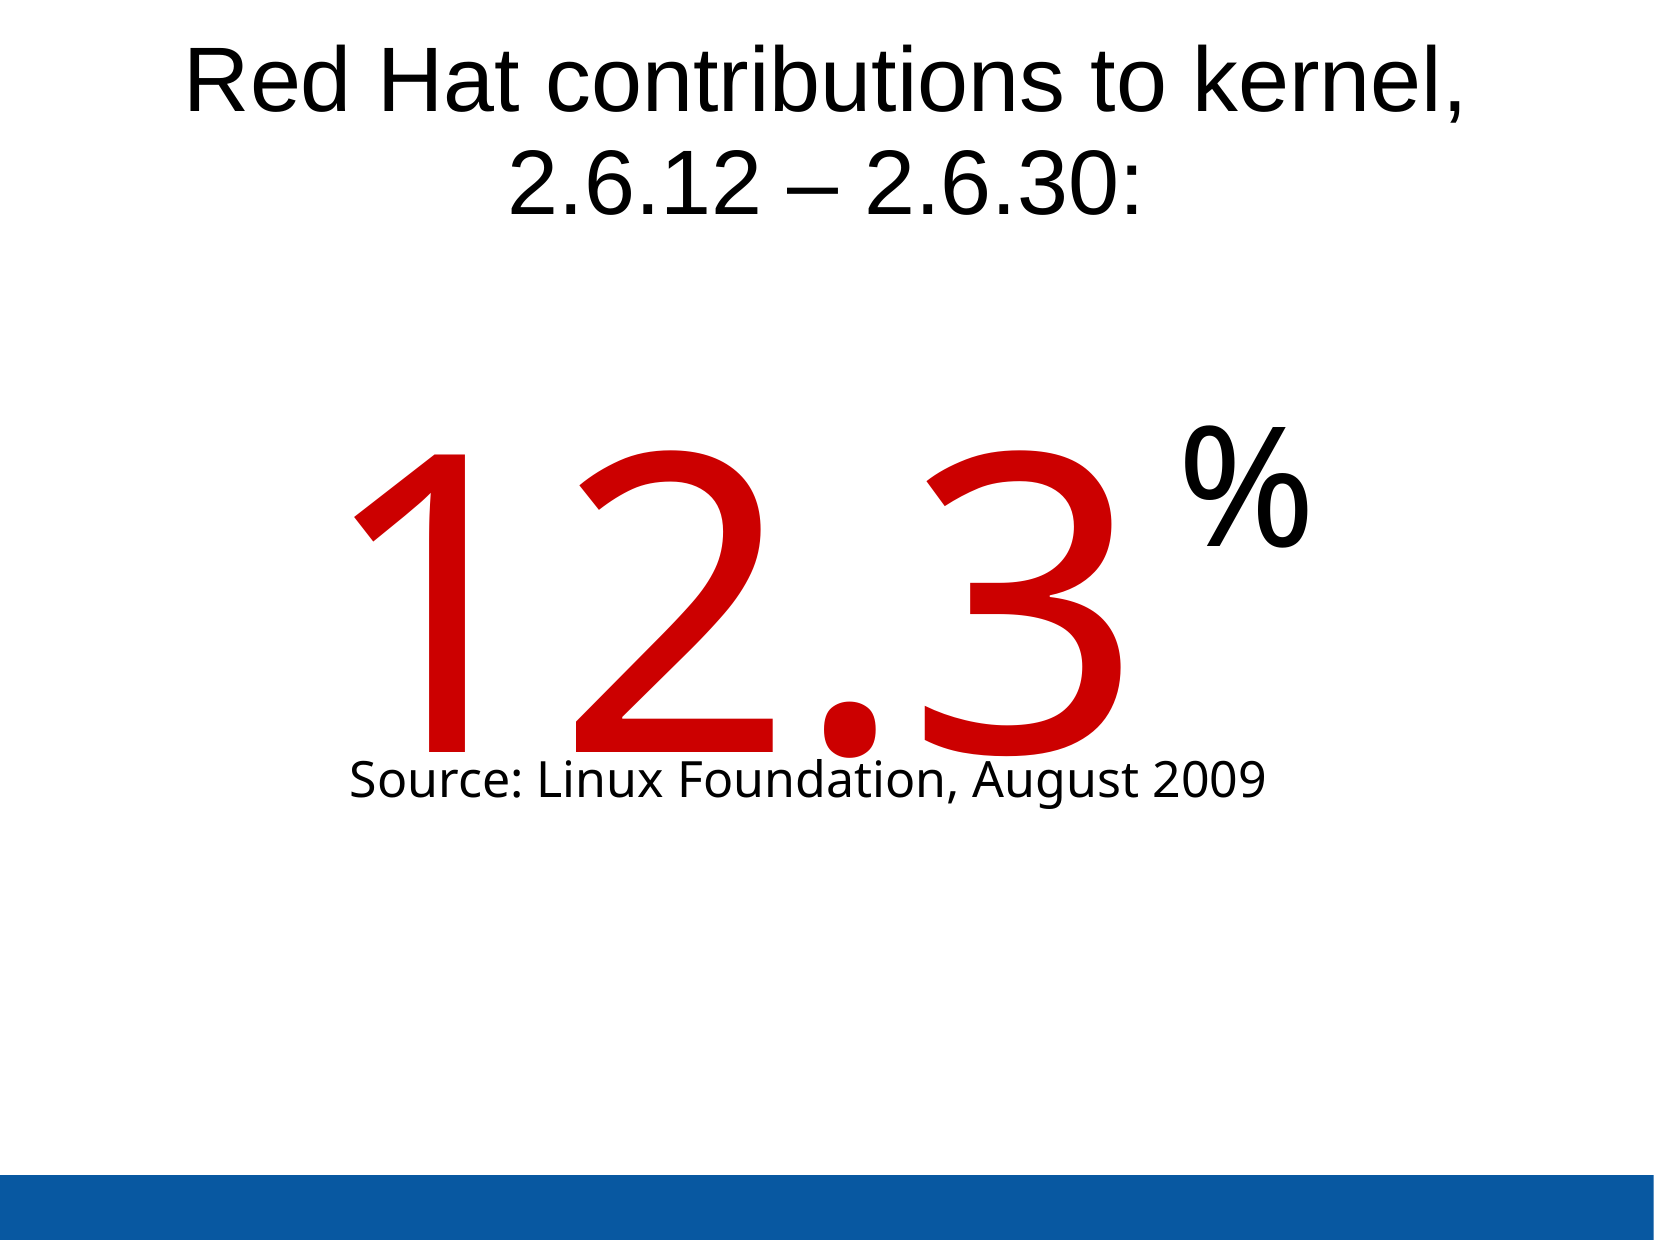

# Red Hat contributions to kernel, 2.6.12 – 2.6.30:
12.3
%
Source: Linux Foundation, August 2009